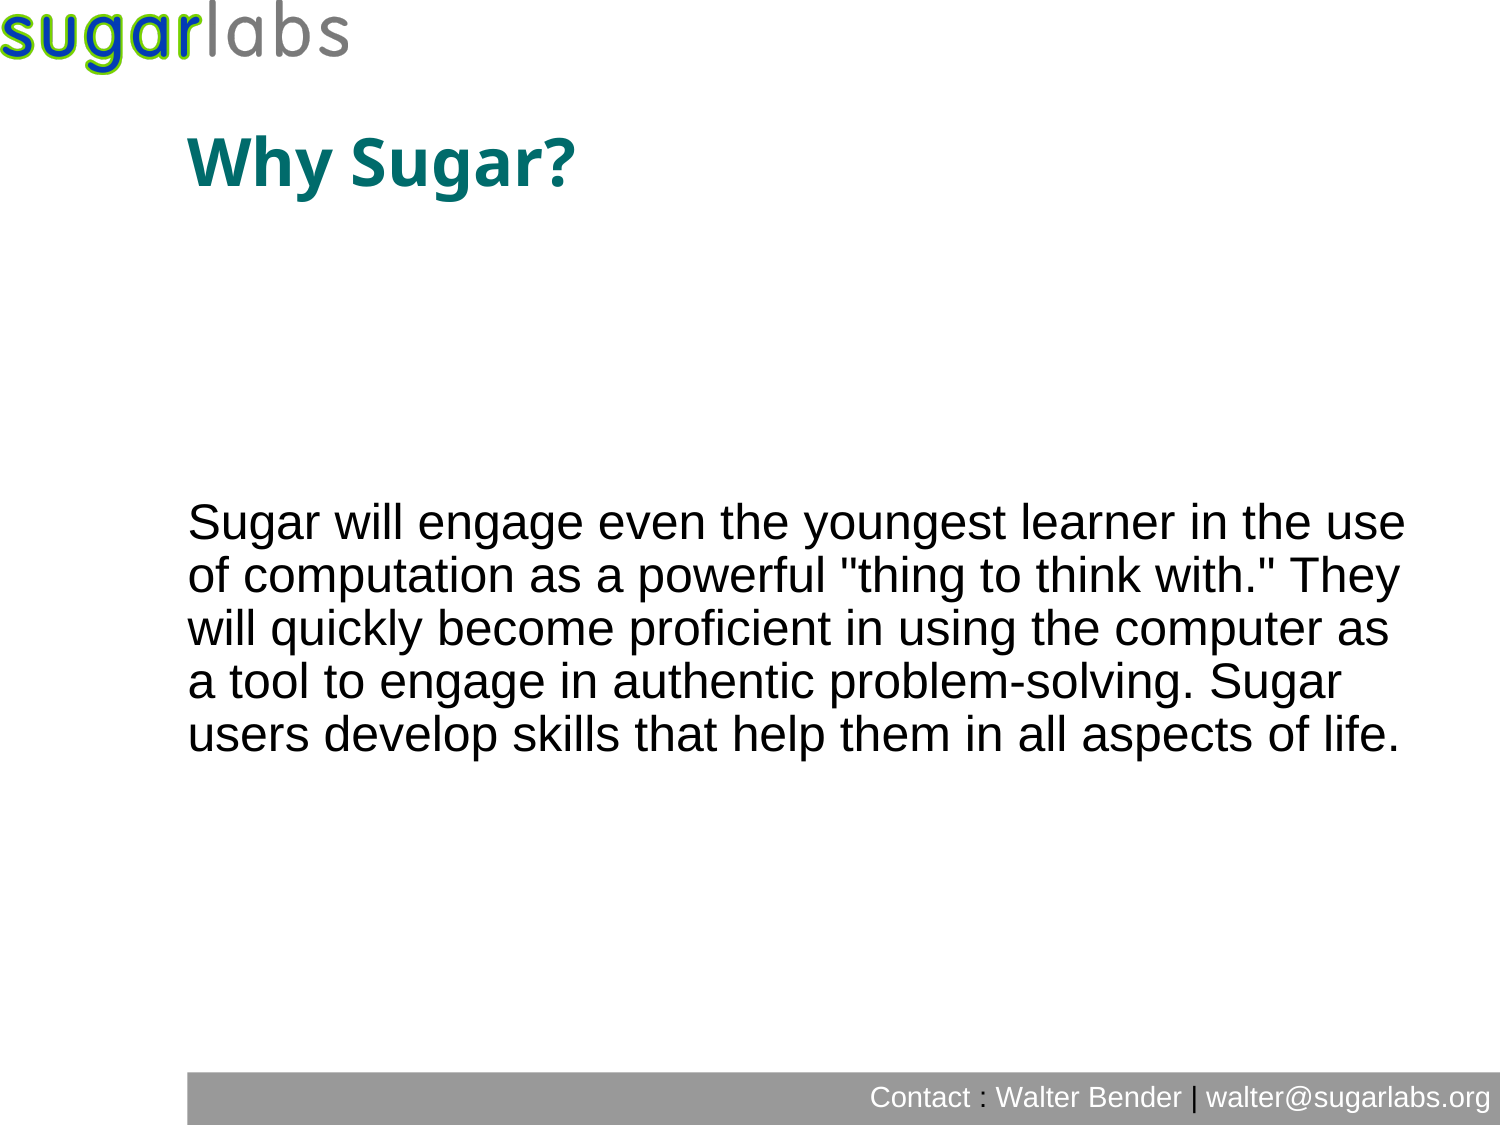

# Why Sugar?
Sugar will engage even the youngest learner in the use of computation as a powerful "thing to think with." They will quickly become proficient in using the computer as a tool to engage in authentic problem-solving. Sugar users develop skills that help them in all aspects of life.